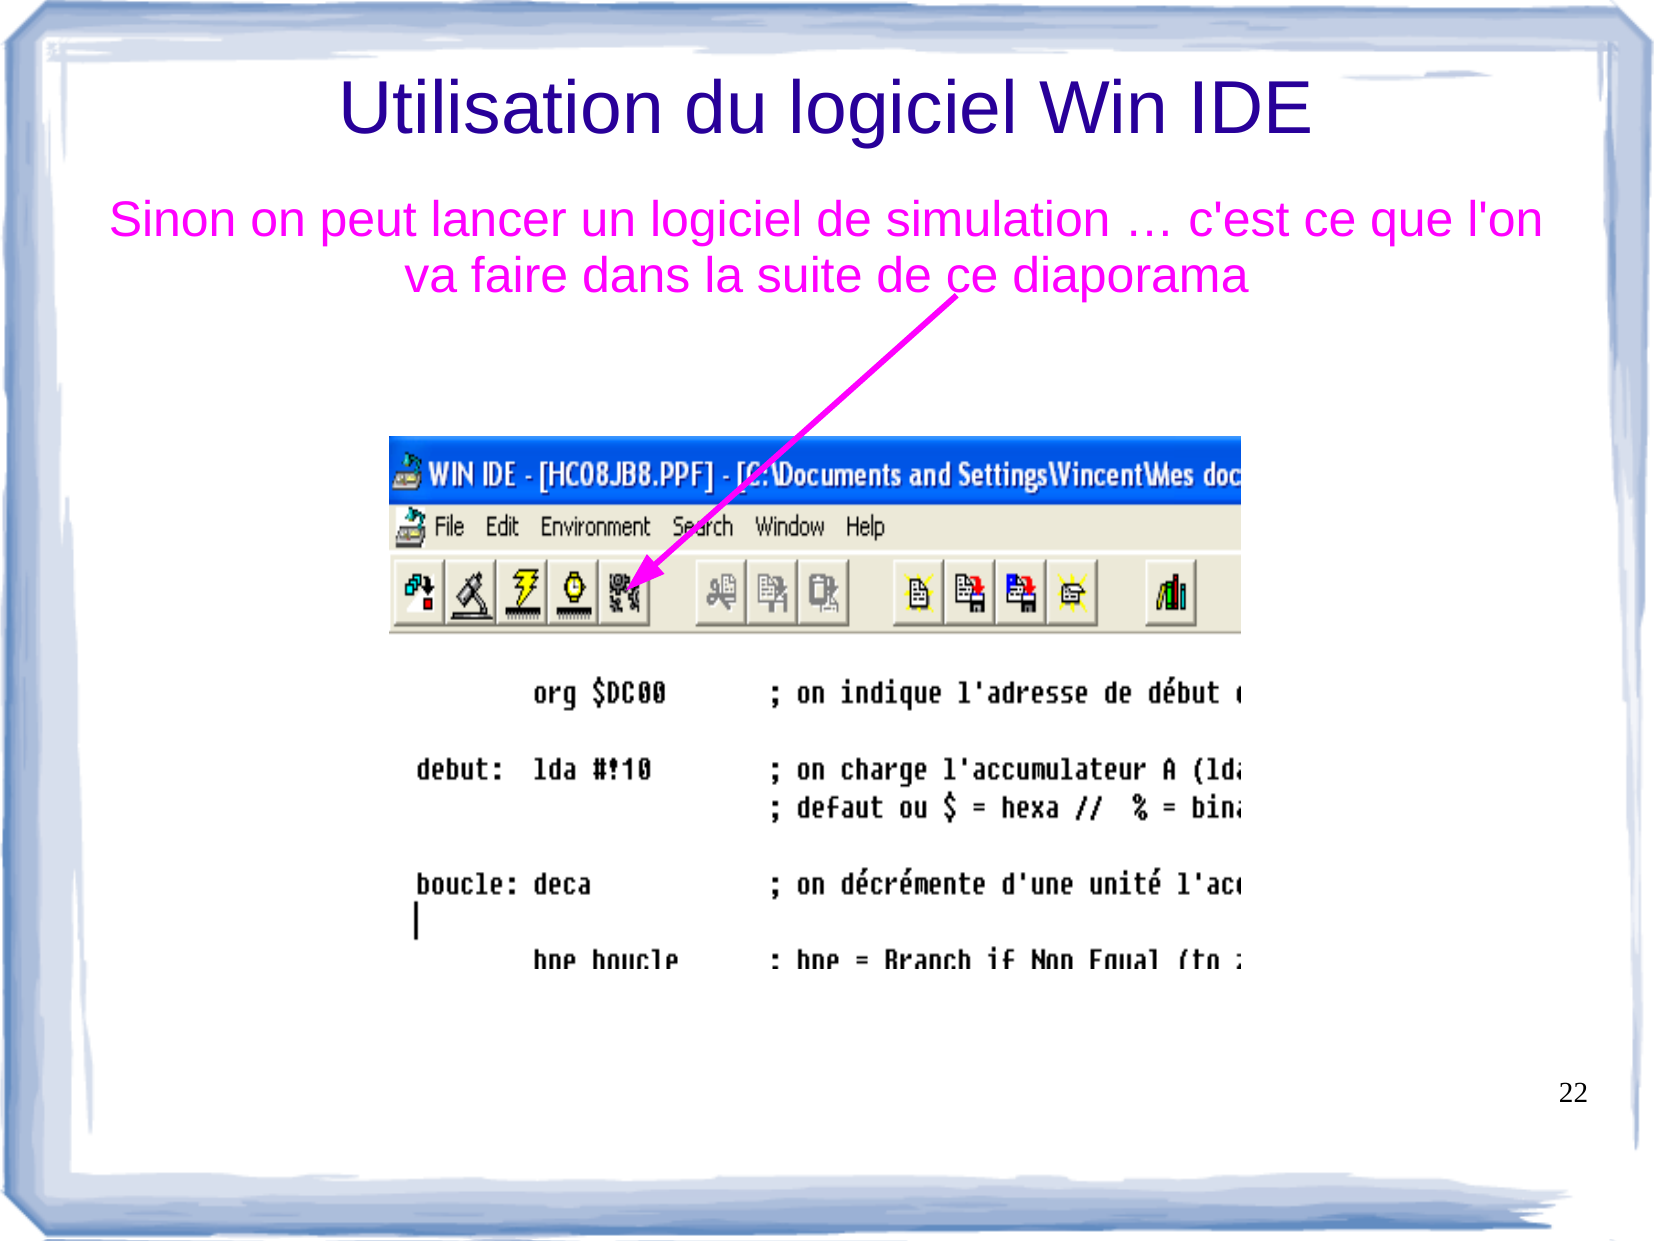

# Utilisation du logiciel Win IDE
Sinon on peut lancer un logiciel de simulation … c'est ce que l'on va faire dans la suite de ce diaporama
22